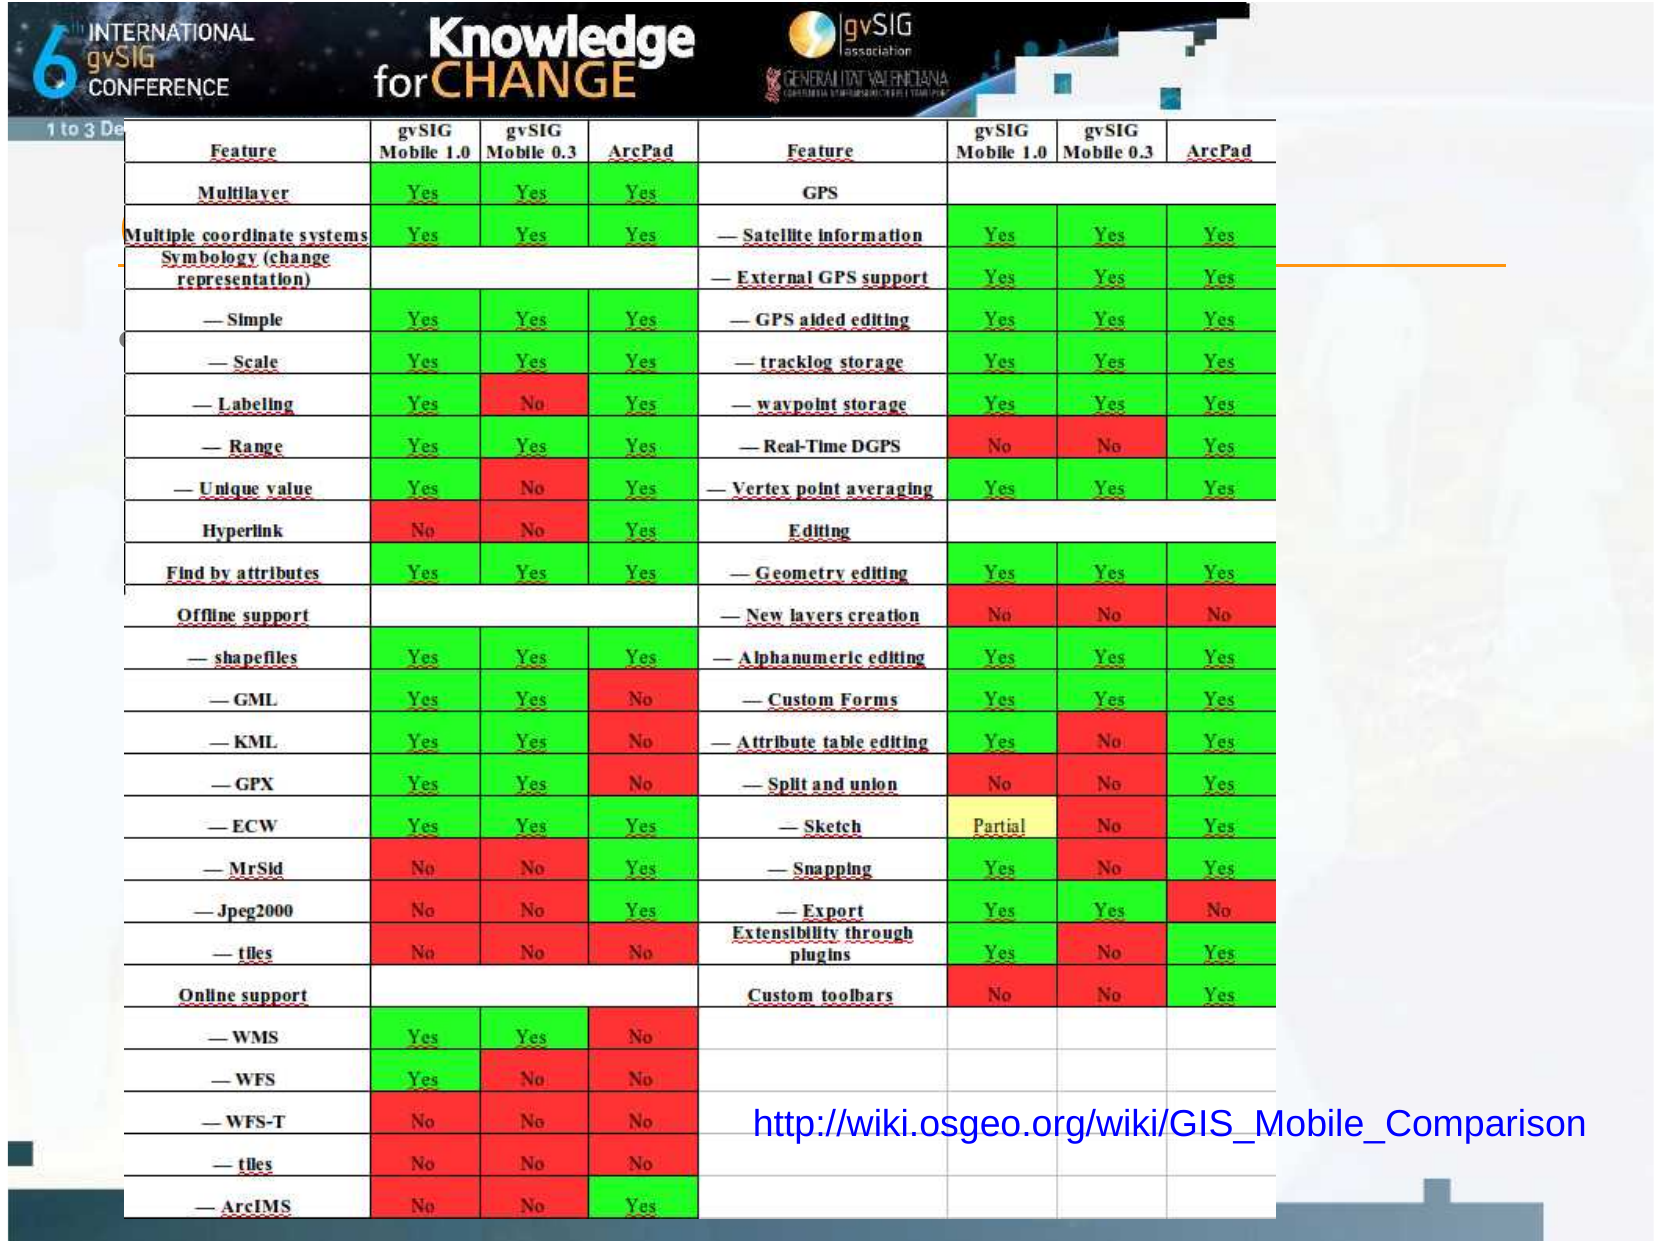

Comparativa
¿Y si usáramos gvSIG Mobile?
# Comparando funcionalidad:
http://wiki.osgeo.org/wiki/GIS_Mobile_Comparison